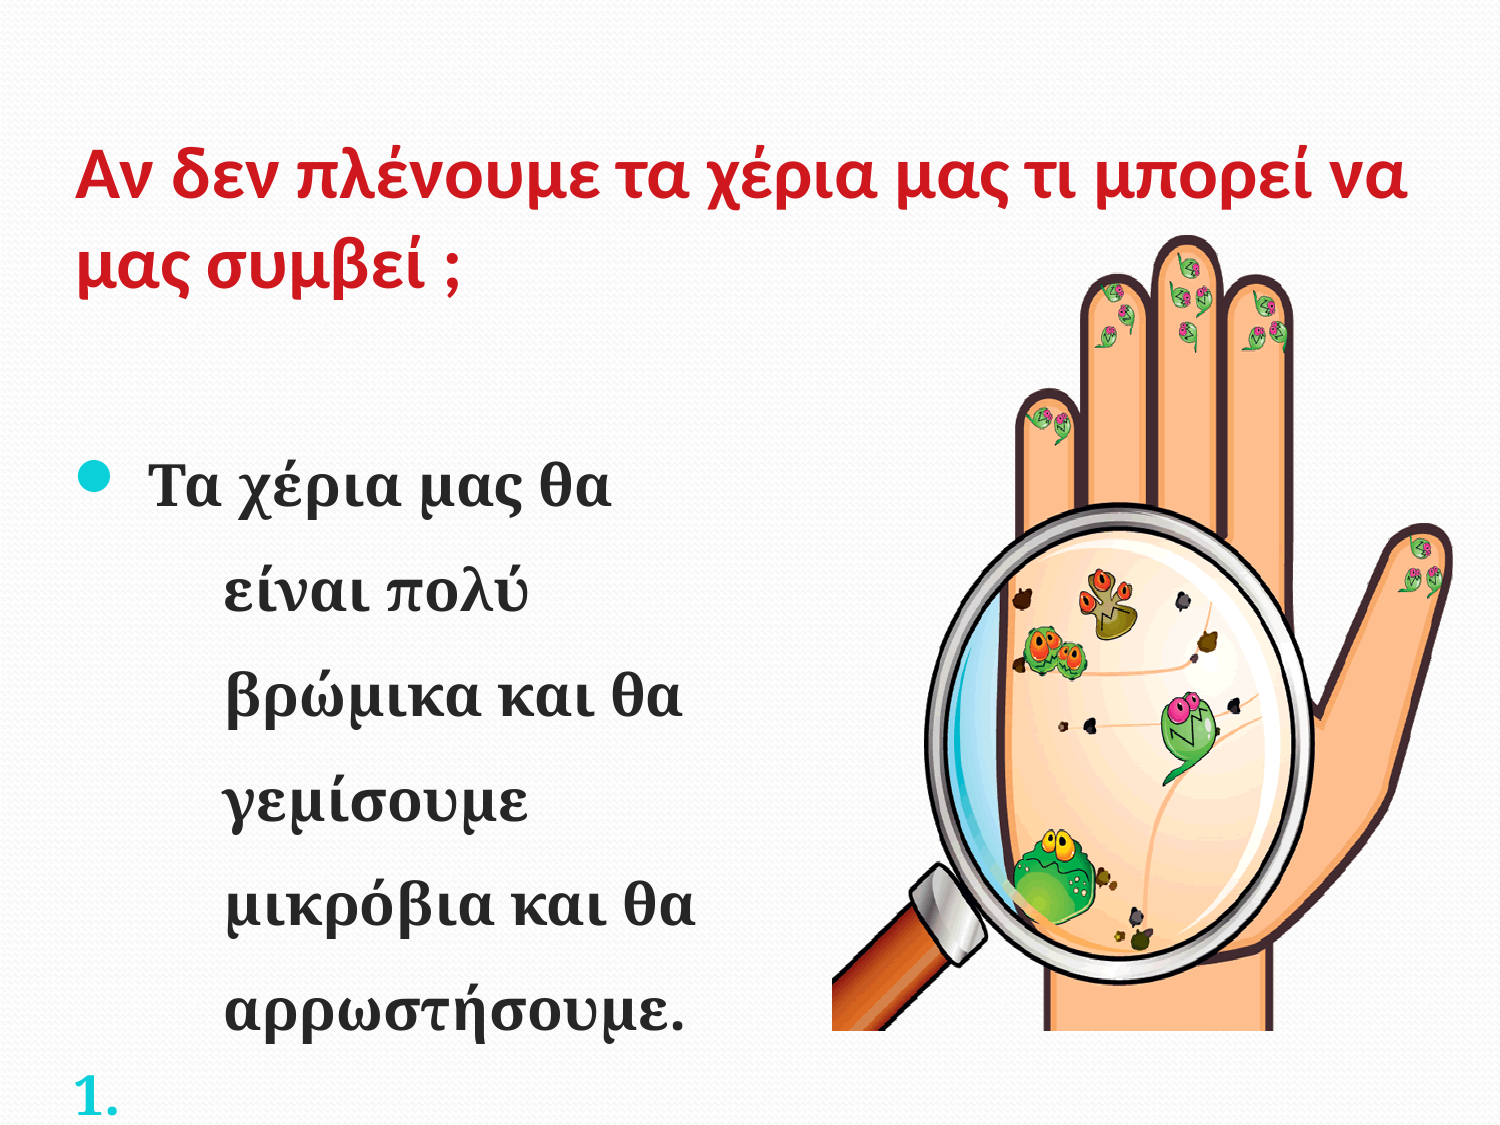

# Αν δεν πλένουμε τα χέρια μας τι μπορεί να μας συμβεί ;
Τα χέρια μας θα είναι πολύ βρώμικα και θα γεμίσουμε μικρόβια και θα αρρωστήσουμε.